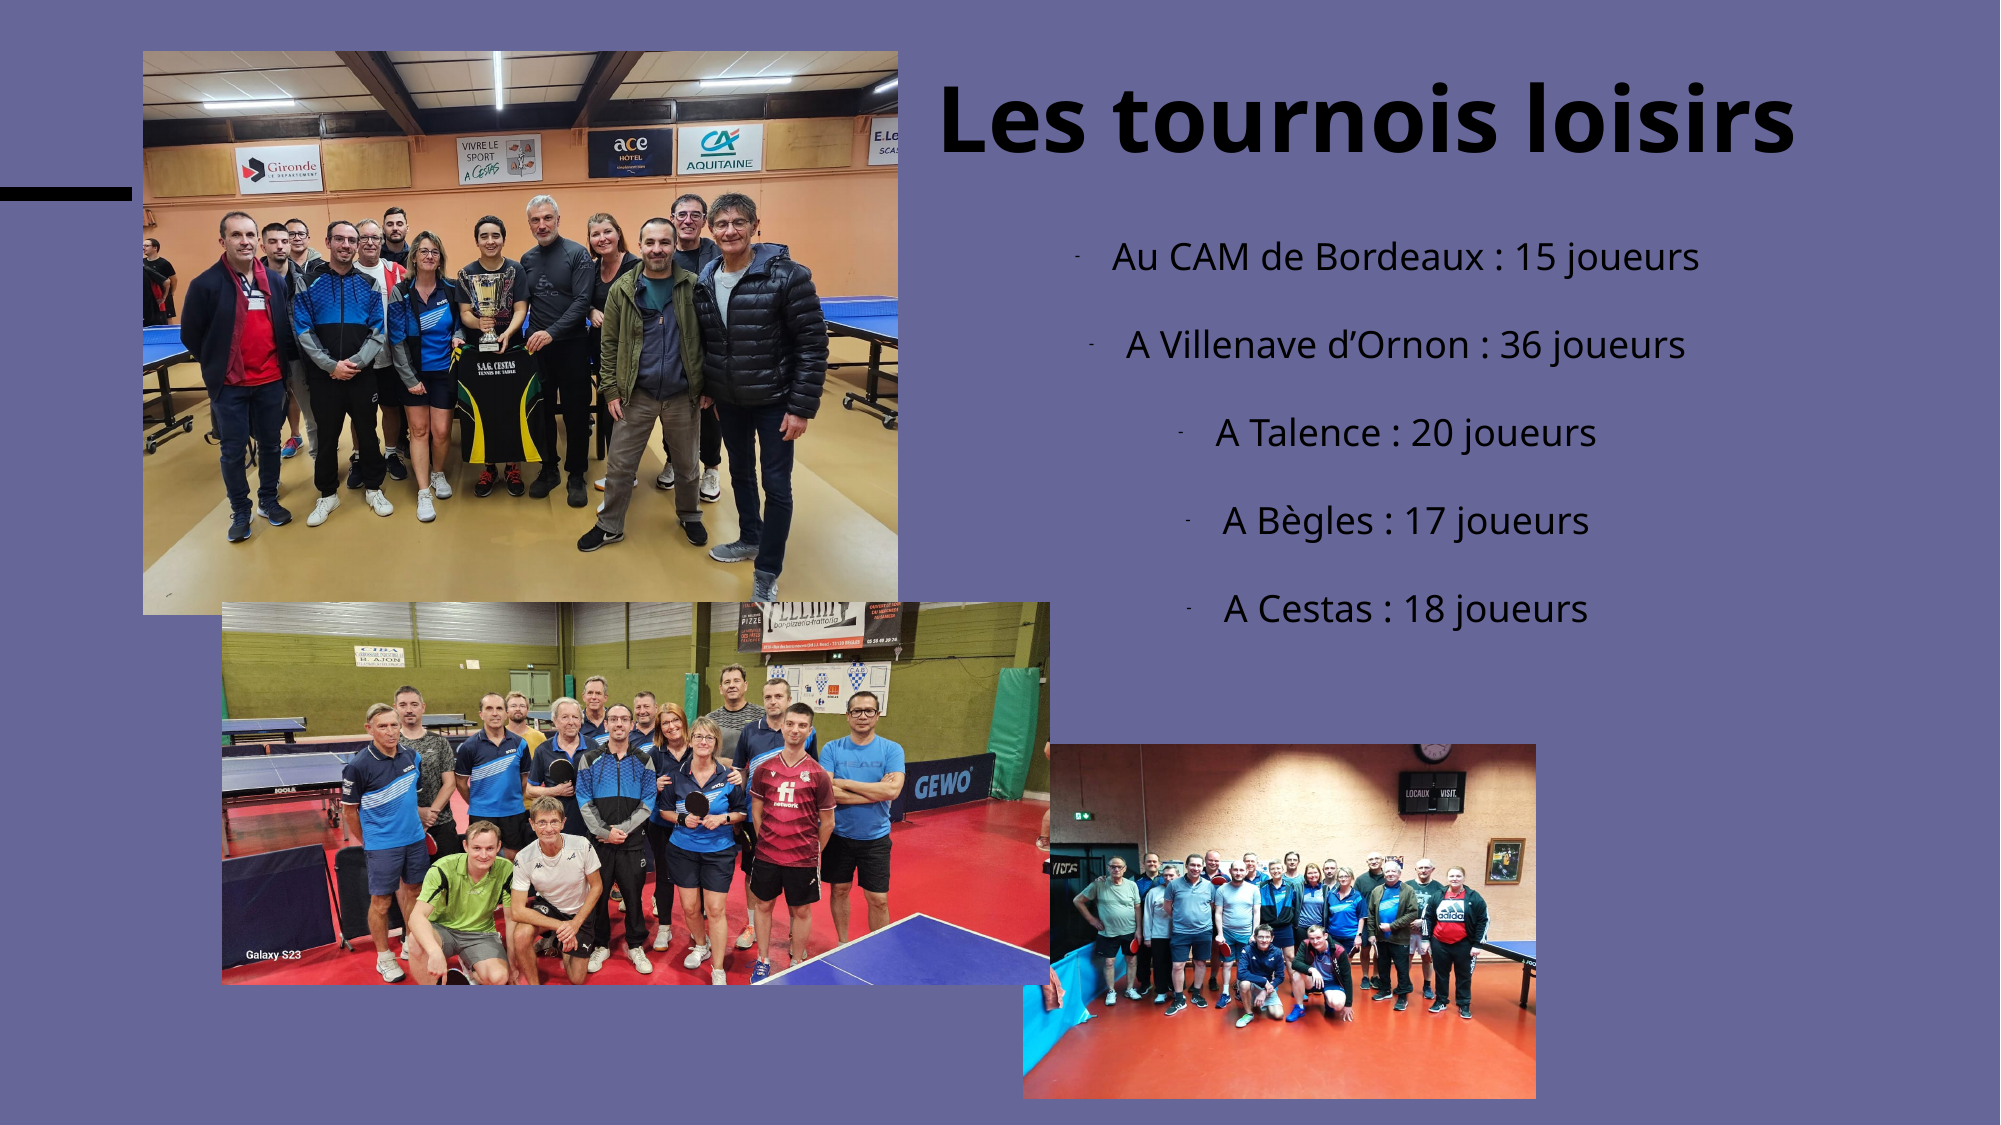

# Les tournois loisirs
Au CAM de Bordeaux : 15 joueurs
A Villenave d’Ornon : 36 joueurs
A Talence : 20 joueurs
A Bègles : 17 joueurs
A Cestas : 18 joueurs